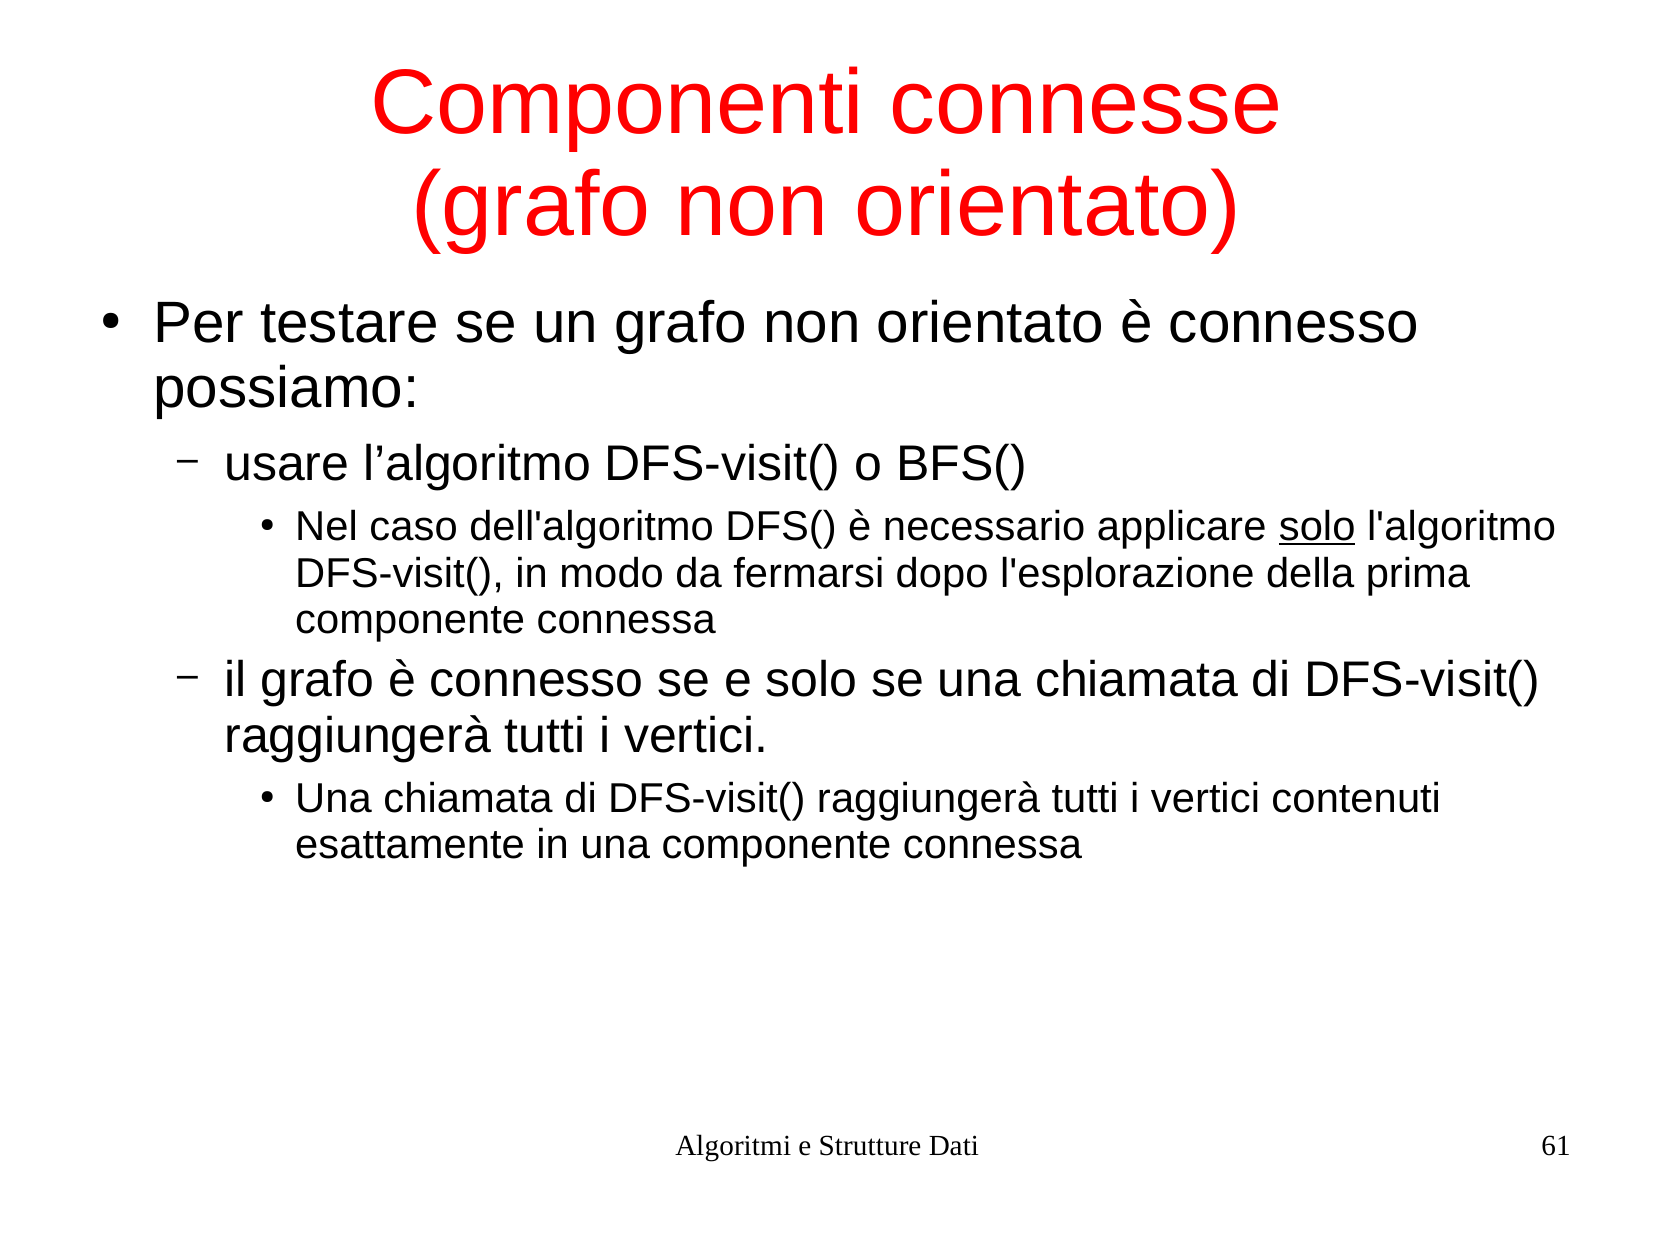

# Componenti connesse (grafo non orientato)
Per testare se un grafo non orientato è connesso possiamo:
usare l’algoritmo DFS-visit() o BFS()
Nel caso dell'algoritmo DFS() è necessario applicare solo l'algoritmo DFS-visit(), in modo da fermarsi dopo l'esplorazione della prima componente connessa
il grafo è connesso se e solo se una chiamata di DFS-visit() raggiungerà tutti i vertici.
Una chiamata di DFS-visit() raggiungerà tutti i vertici contenuti esattamente in una componente connessa
Algoritmi e Strutture Dati
61